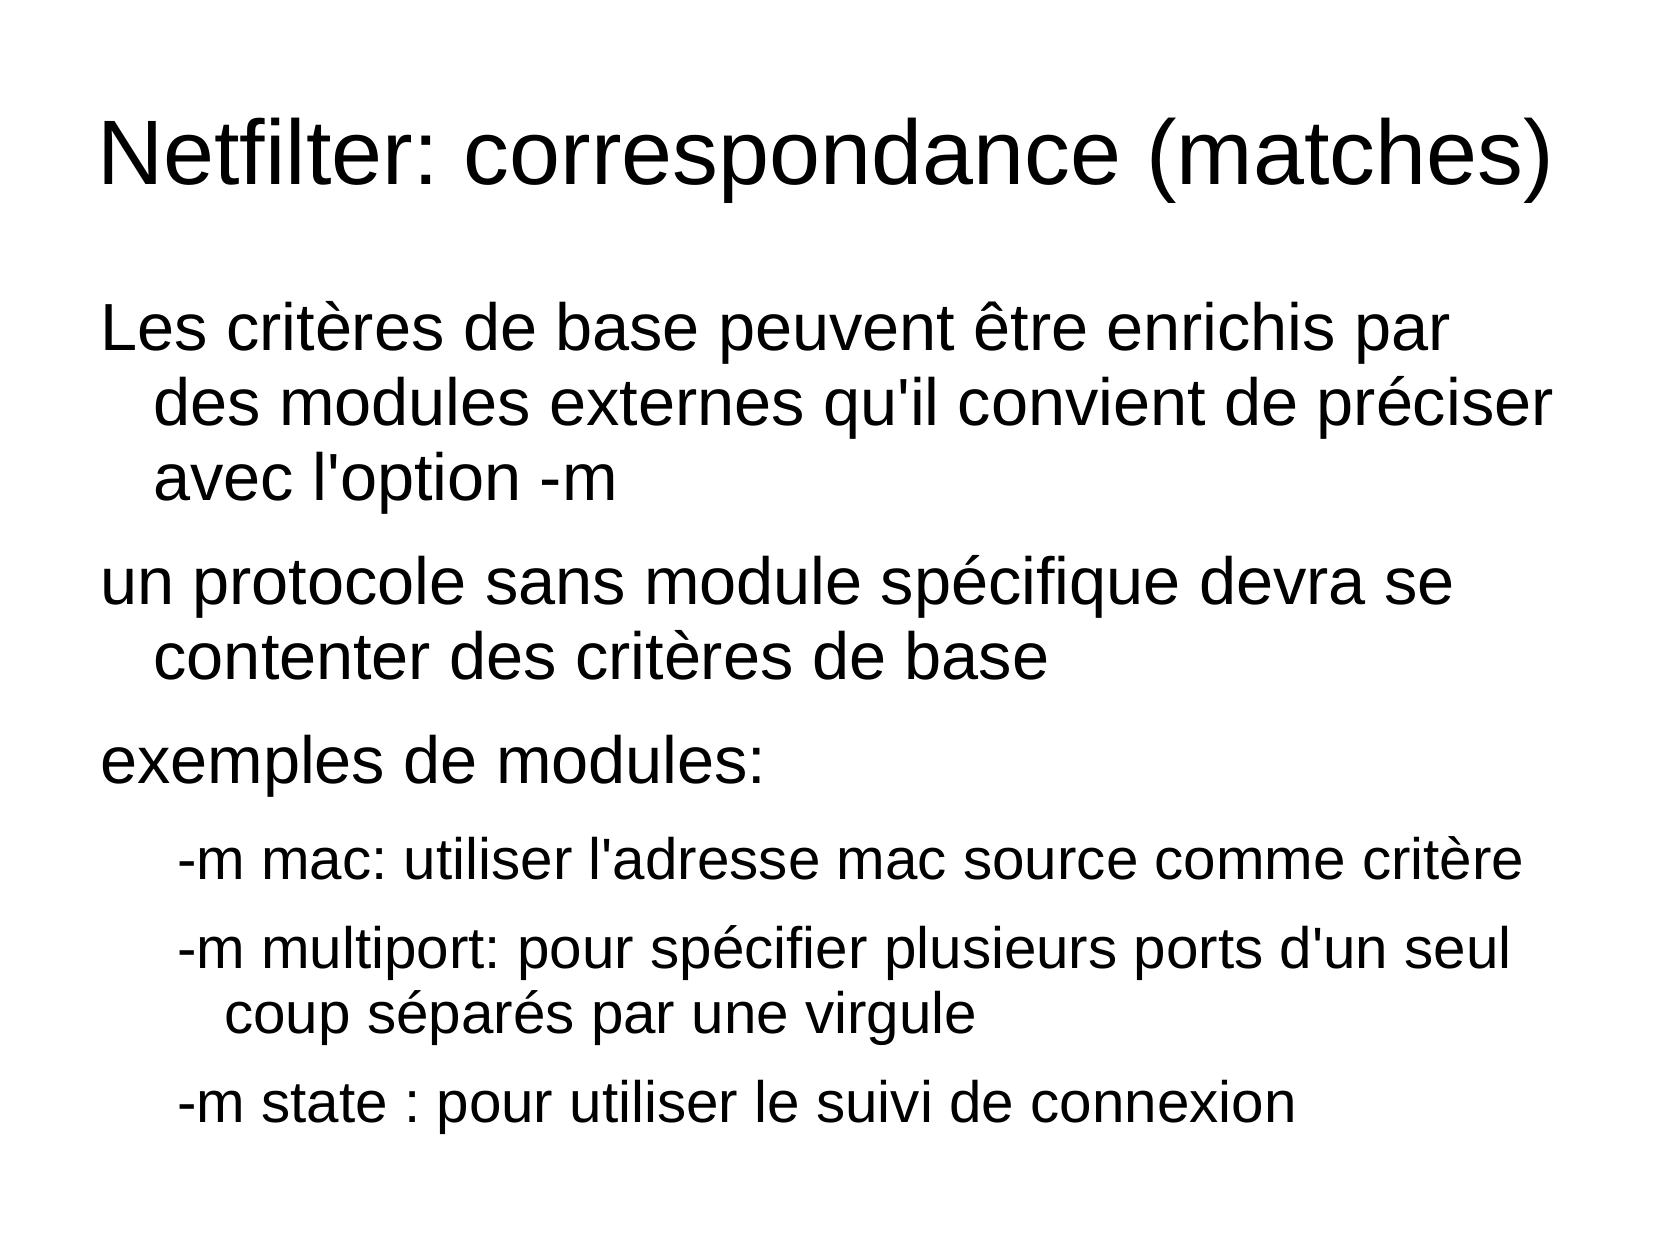

# Netfilter: correspondance (matches)
Les critères de base peuvent être enrichis par des modules externes qu'il convient de préciser avec l'option -m
un protocole sans module spécifique devra se contenter des critères de base
exemples de modules:
-m mac: utiliser l'adresse mac source comme critère
-m multiport: pour spécifier plusieurs ports d'un seul coup séparés par une virgule
-m state : pour utiliser le suivi de connexion